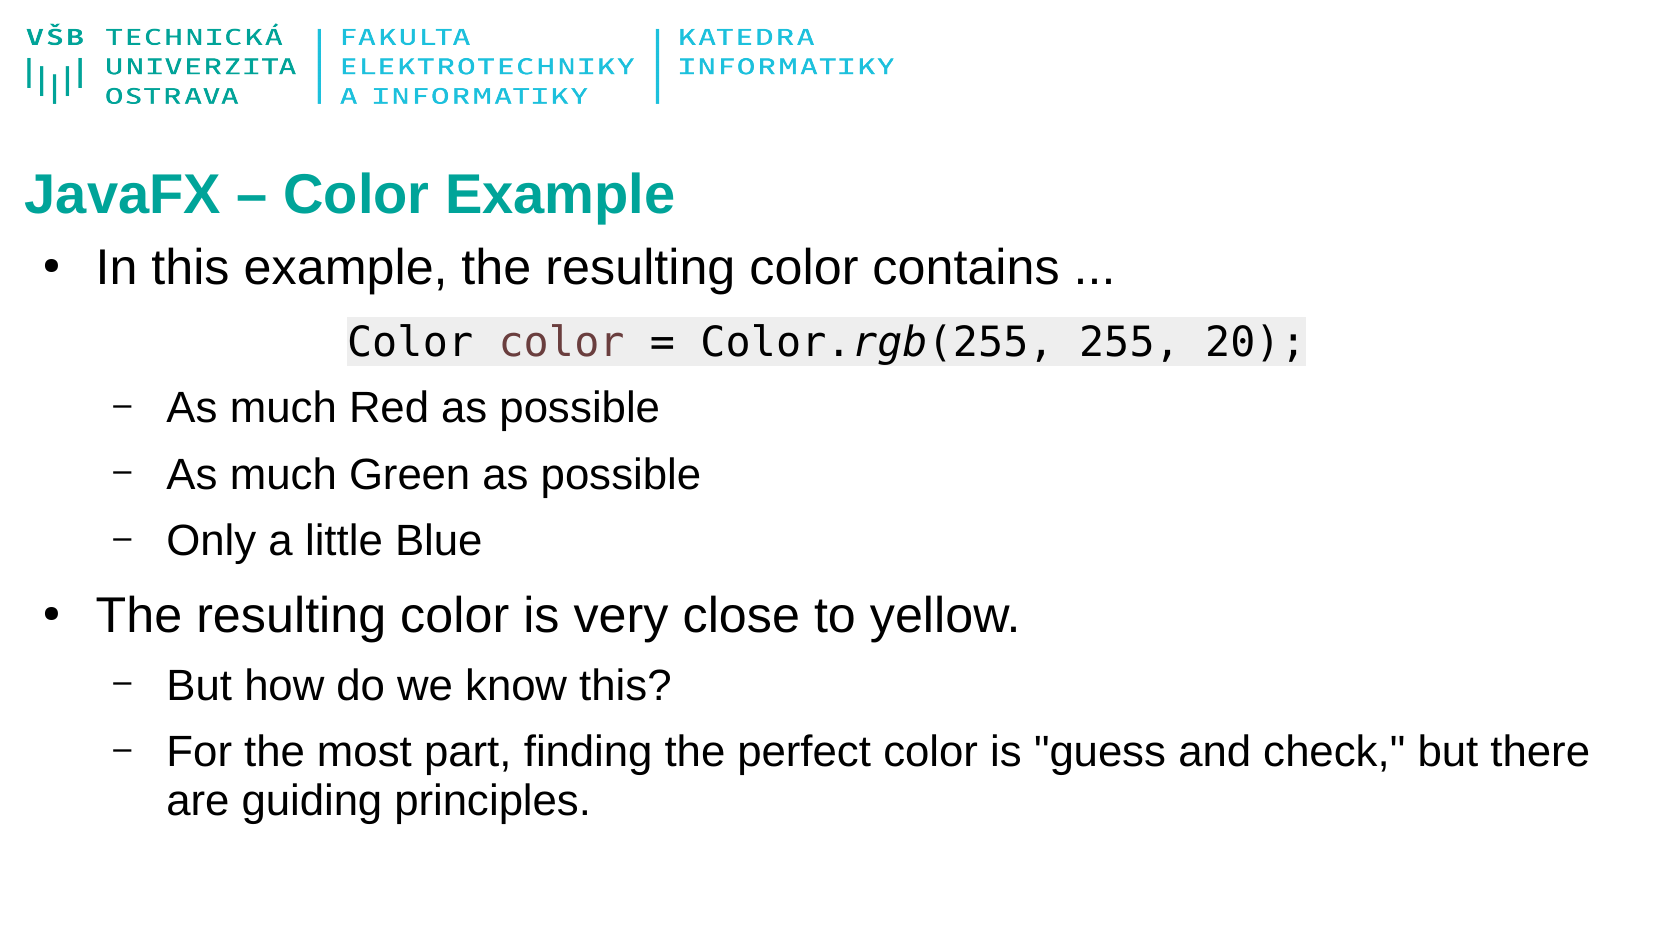

# JavaFX – Color Example
In this example, the resulting color contains ...
Color color = Color.rgb(255, 255, 20);
As much Red as possible
As much Green as possible
Only a little Blue
The resulting color is very close to yellow.
But how do we know this?
For the most part, finding the perfect color is "guess and check," but there are guiding principles.